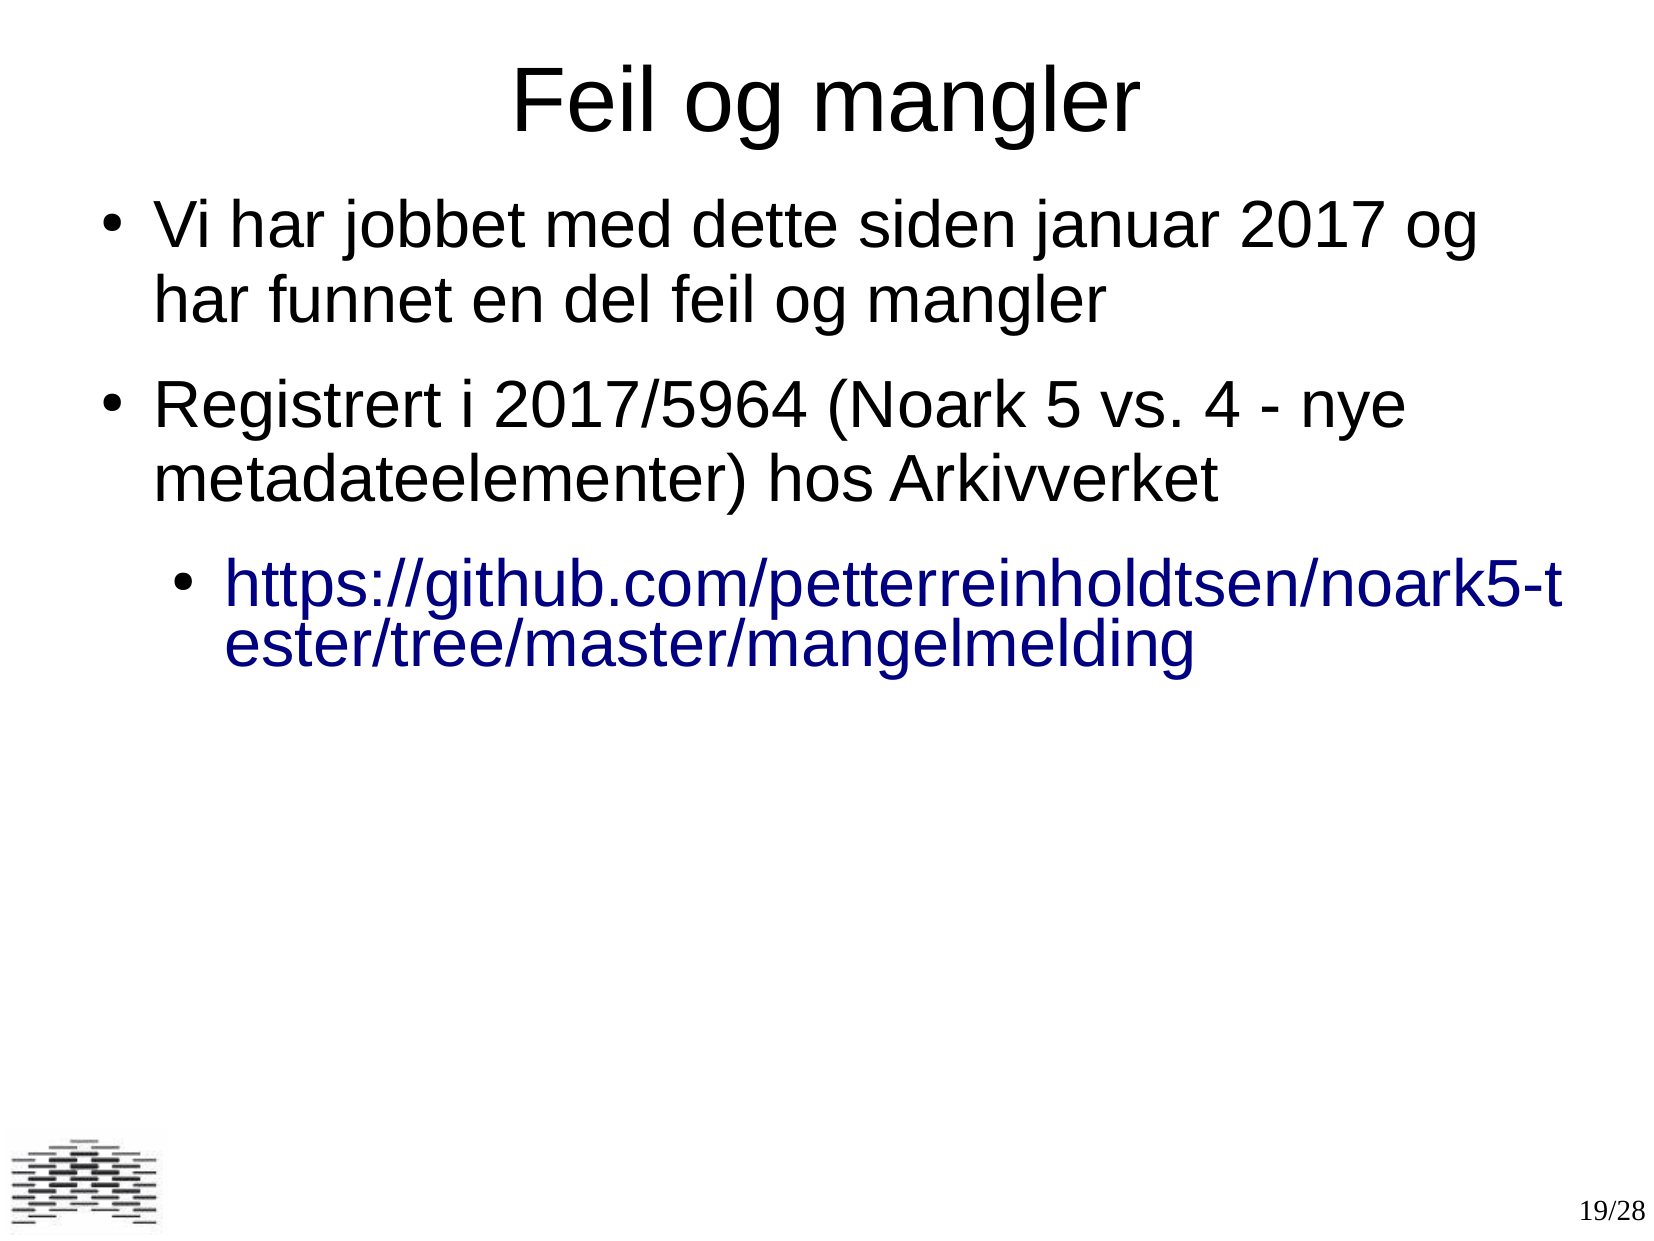

# Feil og mangler
Vi har jobbet med dette siden januar 2017 og har funnet en del feil og mangler
Registrert i 2017/5964 (Noark 5 vs. 4 - nye metadateelementer) hos Arkivverket
https://github.com/petterreinholdtsen/noark5-tester/tree/master/mangelmelding